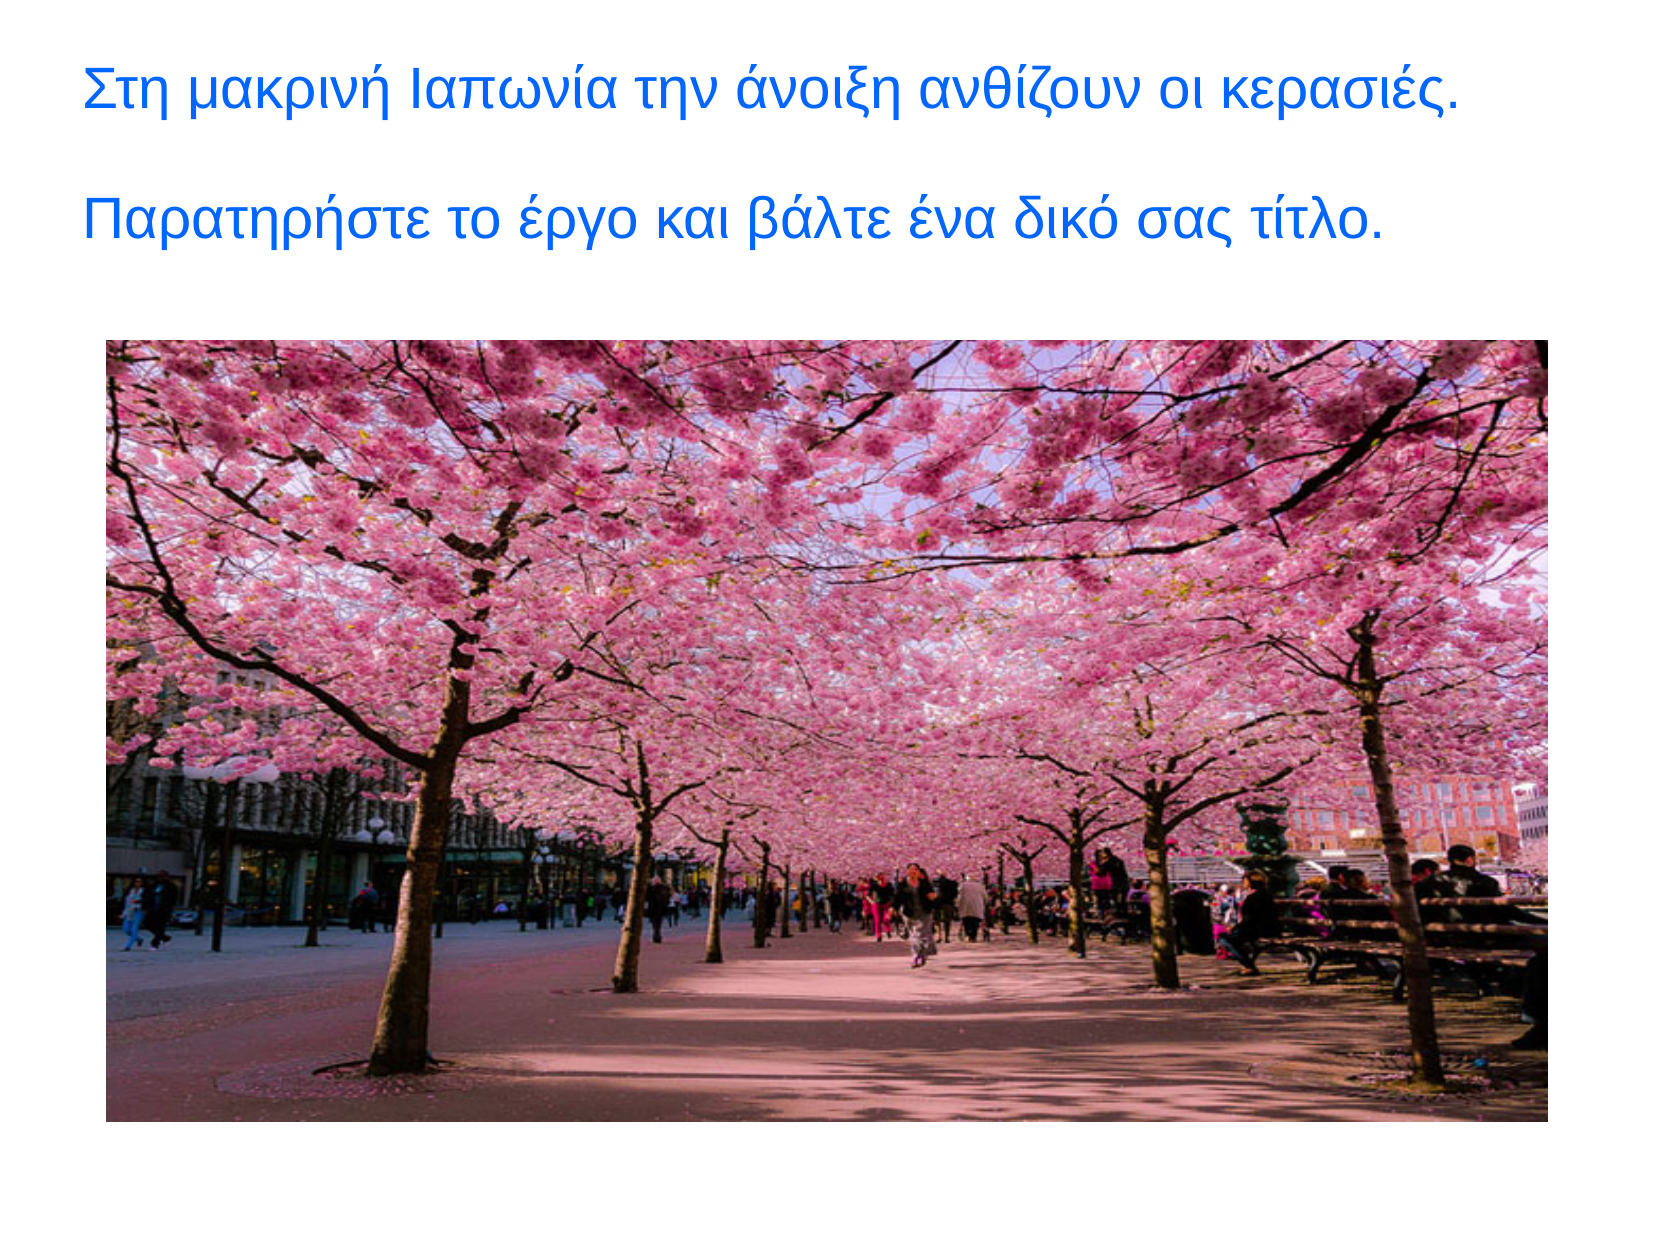

# Στη μακρινή Ιαπωνία την άνοιξη ανθίζουν οι κερασιές. Παρατηρήστε το έργο και βάλτε ένα δικό σας τίτλο.